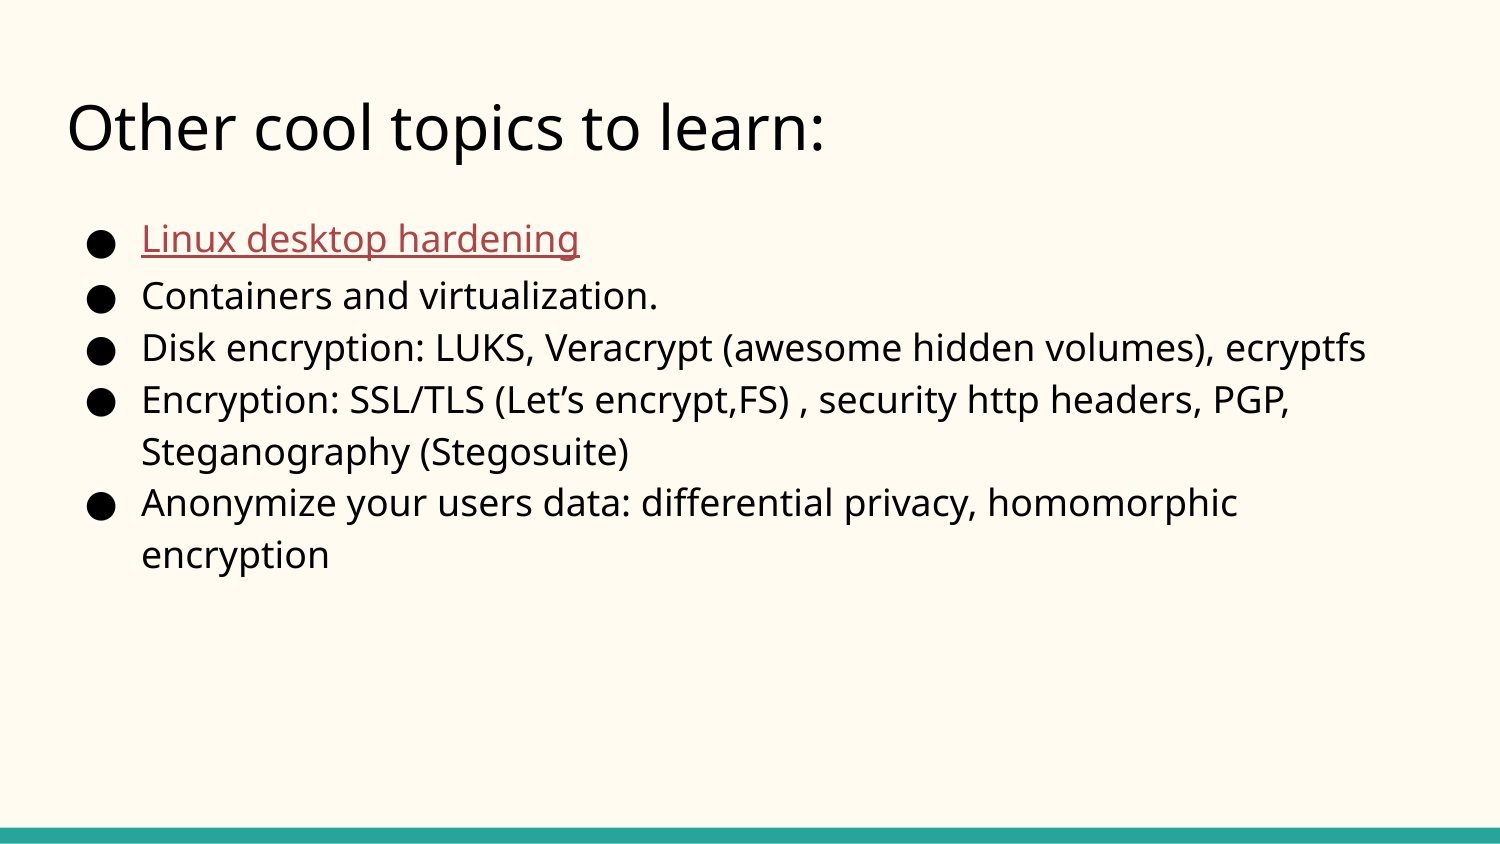

# Other cool topics to learn:
Linux desktop hardening
Containers and virtualization.
Disk encryption: LUKS, Veracrypt (awesome hidden volumes), ecryptfs
Encryption: SSL/TLS (Let’s encrypt,FS) , security http headers, PGP, Steganography (Stegosuite)
Anonymize your users data: differential privacy, homomorphic encryption